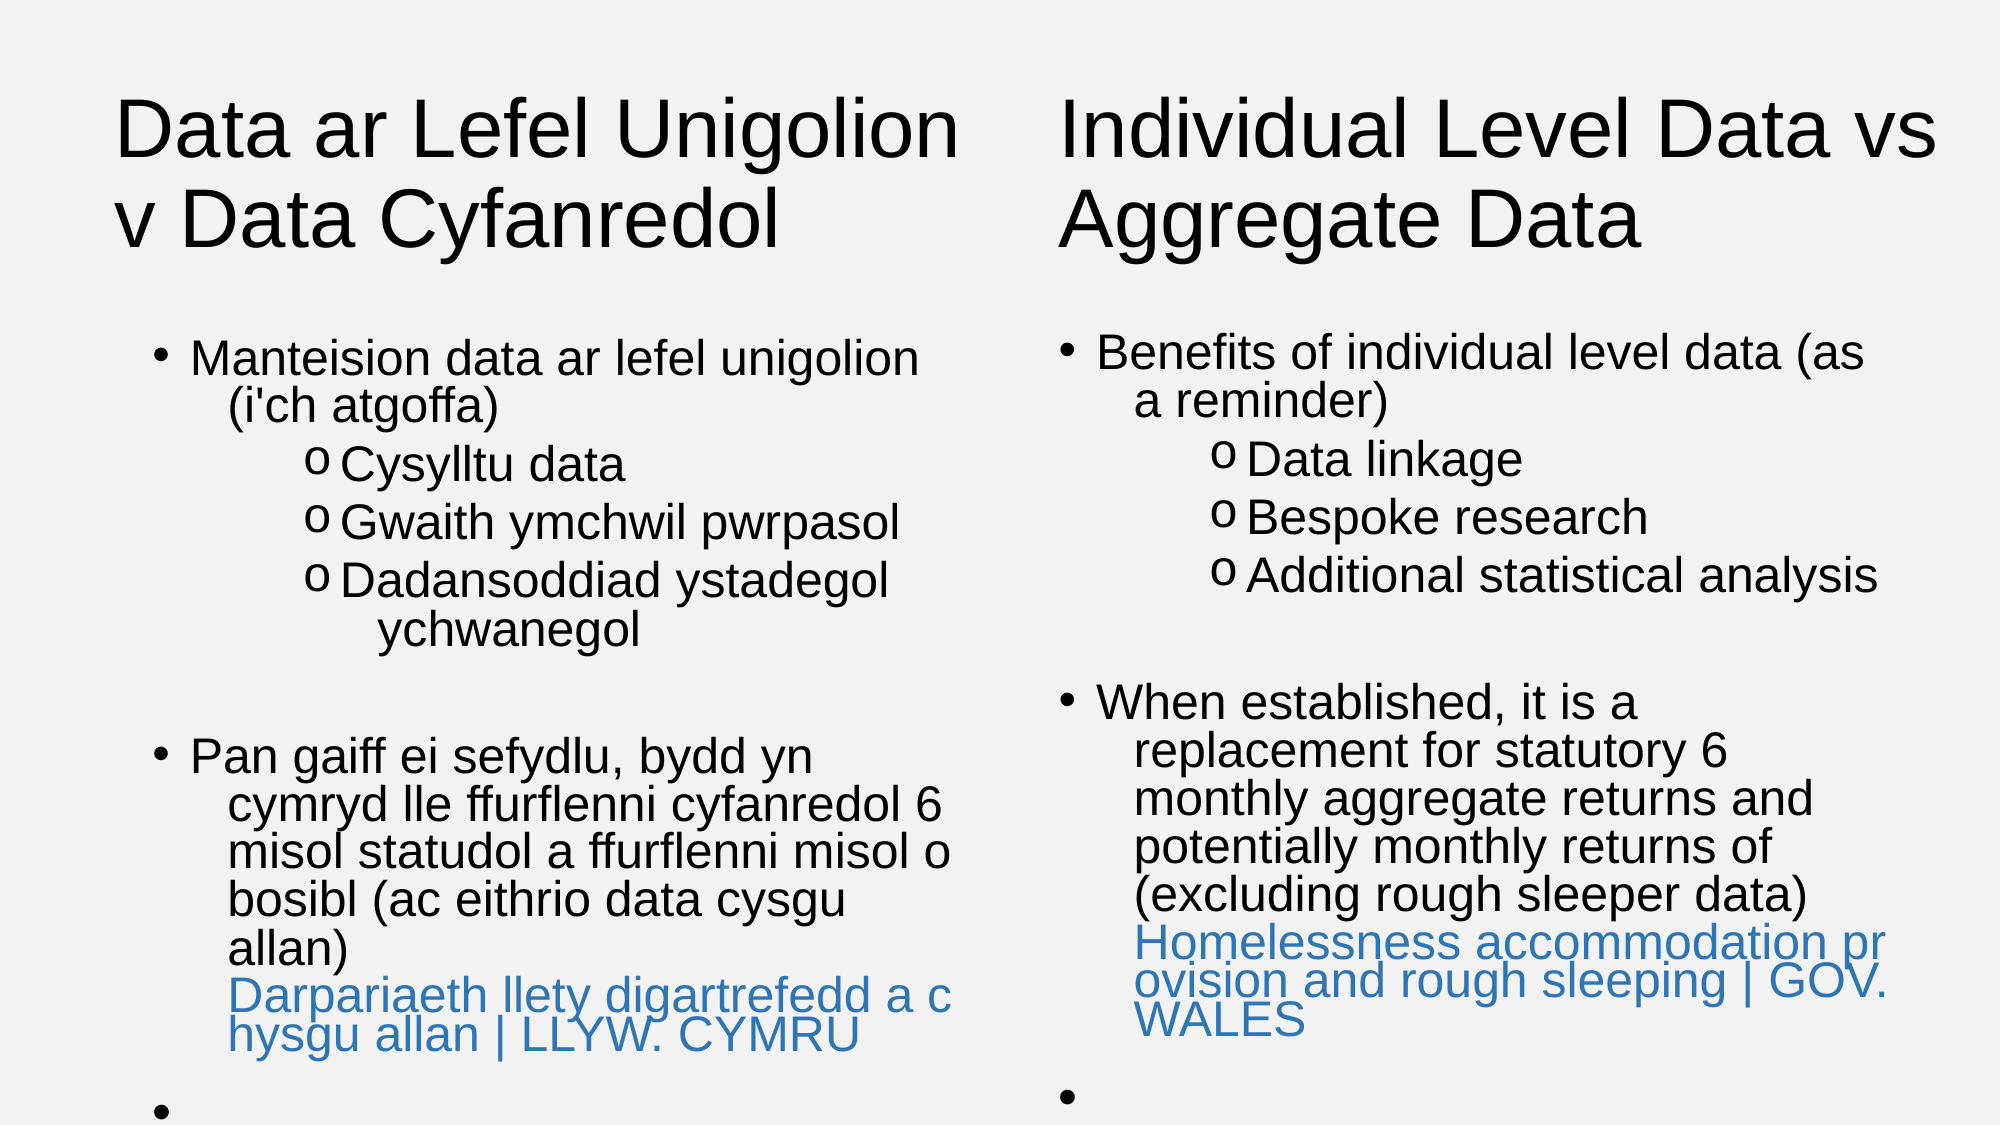

# Data ar Lefel Unigolion v Data Cyfanredol
Individual Level Data vs Aggregate Data
Benefits of individual level data (as a reminder)
Data linkage
Bespoke research
Additional statistical analysis
When established, it is a replacement for statutory 6 monthly aggregate returns and potentially monthly returns of (excluding rough sleeper data) Homelessness accommodation provision and rough sleeping | GOV.WALES
Manteision data ar lefel unigolion (i'ch atgoffa)
Cysylltu data
Gwaith ymchwil pwrpasol
Dadansoddiad ystadegol ychwanegol
Pan gaiff ei sefydlu, bydd yn cymryd lle ffurflenni cyfanredol 6 misol statudol a ffurflenni misol o bosibl (ac eithrio data cysgu allan) Darpariaeth llety digartrefedd a chysgu allan | LLYW. CYMRU